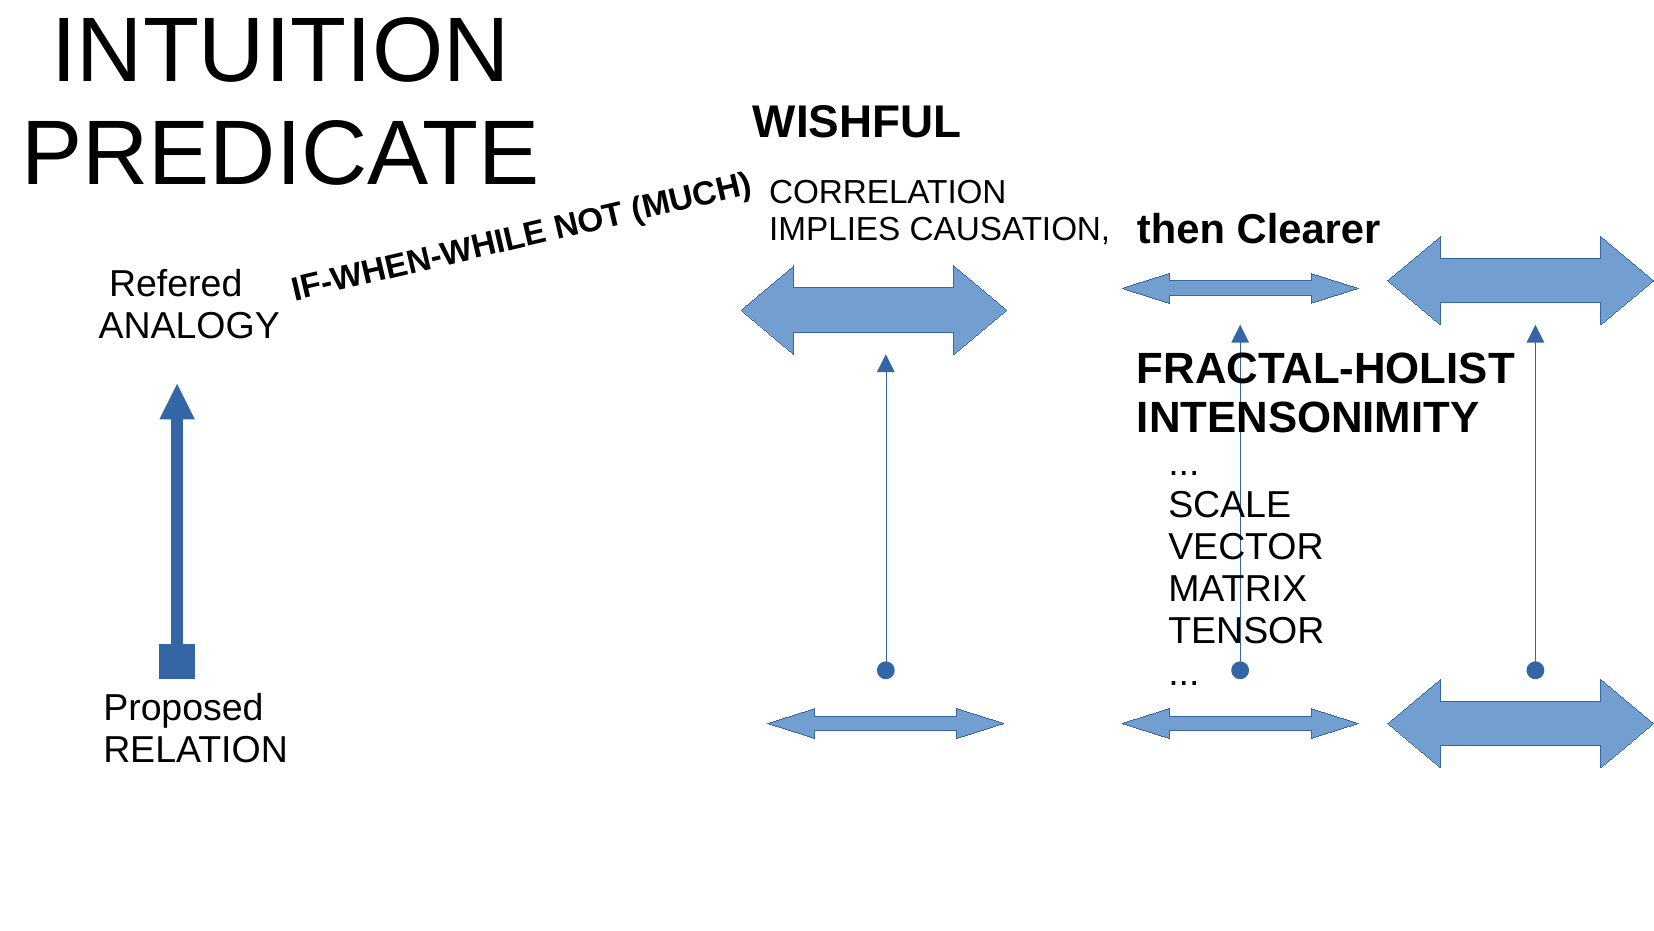

# INTUITION PREDICATE
WISHFUL
CORRELATION IMPLIES CAUSATION,
then Clearer
IF-WHEN-WHILE NOT (MUCH)
 Refered
 ANALOGY
FRACTAL-HOLIST
INTENSONIMITY
 ...
 SCALE
 VECTOR
 MATRIX
 TENSOR
 ...
Proposed
RELATION